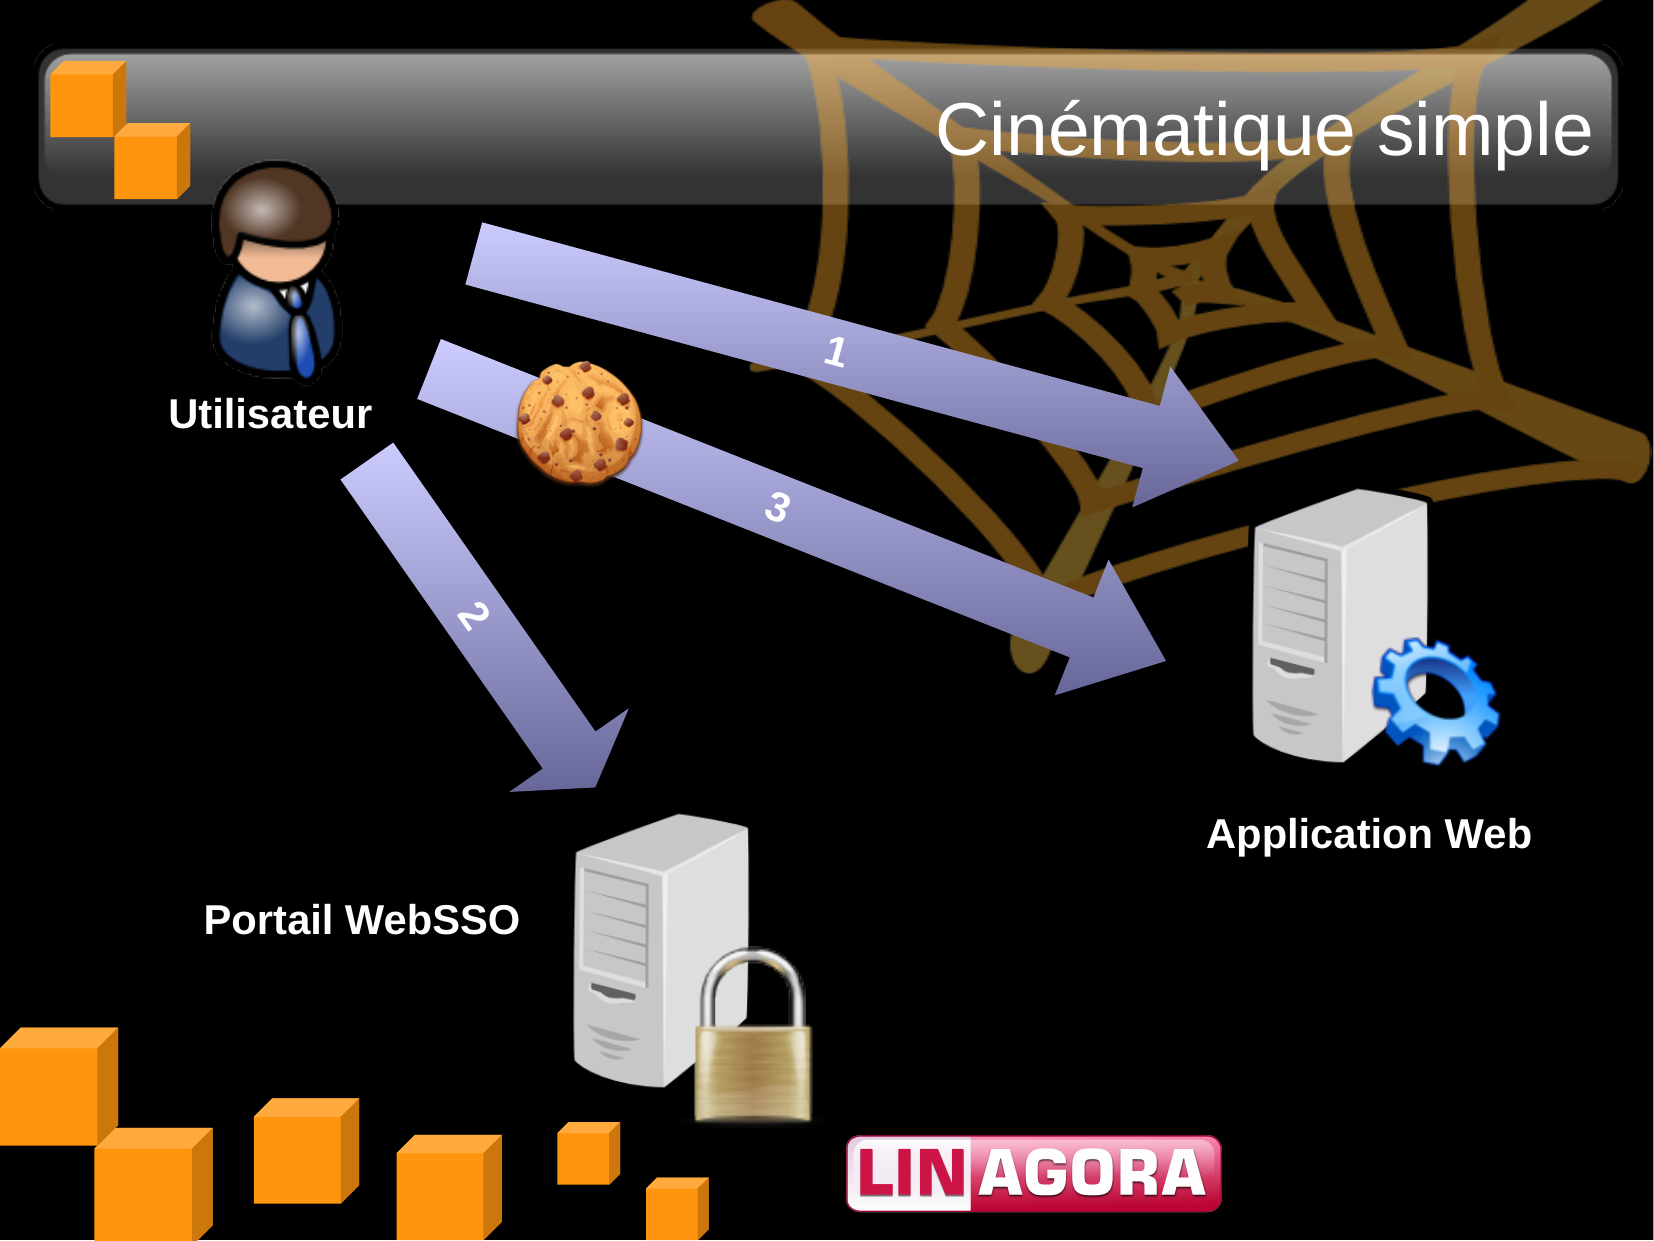

# Cinématique simple
1
3
Utilisateur
2
Application Web
Portail WebSSO